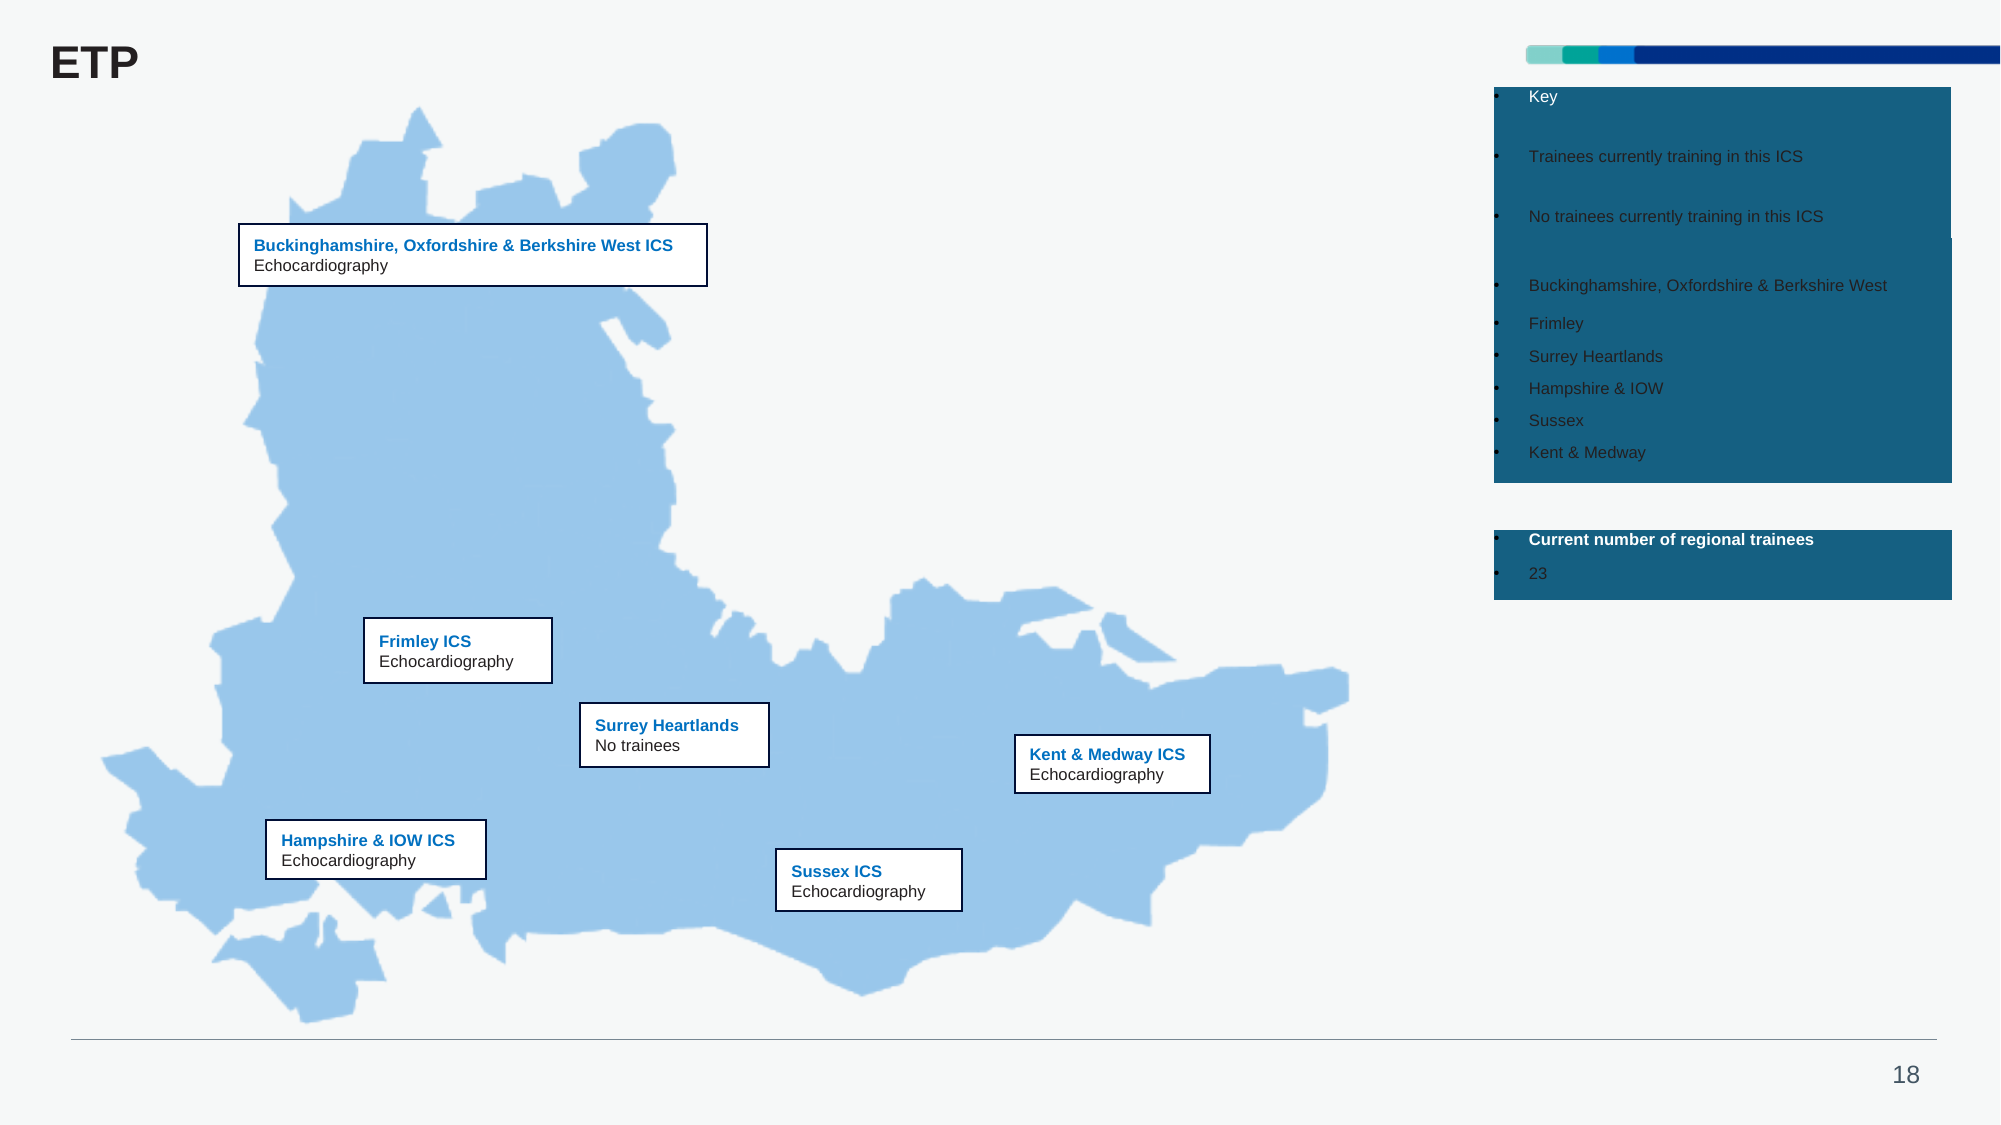

ETP
| Key | |
| --- | --- |
| Trainees currently training in this ICS | |
| No trainees currently training in this ICS | |
Buckinghamshire, Oxfordshire & Berkshire West ICS
Echocardiography
| ICS |
| --- |
| Buckinghamshire, Oxfordshire & Berkshire West |
| Frimley |
| Surrey Heartlands |
| Hampshire & IOW |
| Sussex |
| Kent & Medway |
| Current number of regional trainees |
| --- |
| 23 |
Frimley ICS
Echocardiography
Surrey Heartlands
No trainees
Kent & Medway ICS
Echocardiography
Hampshire & IOW ICS
Echocardiography
Sussex ICS
Echocardiography